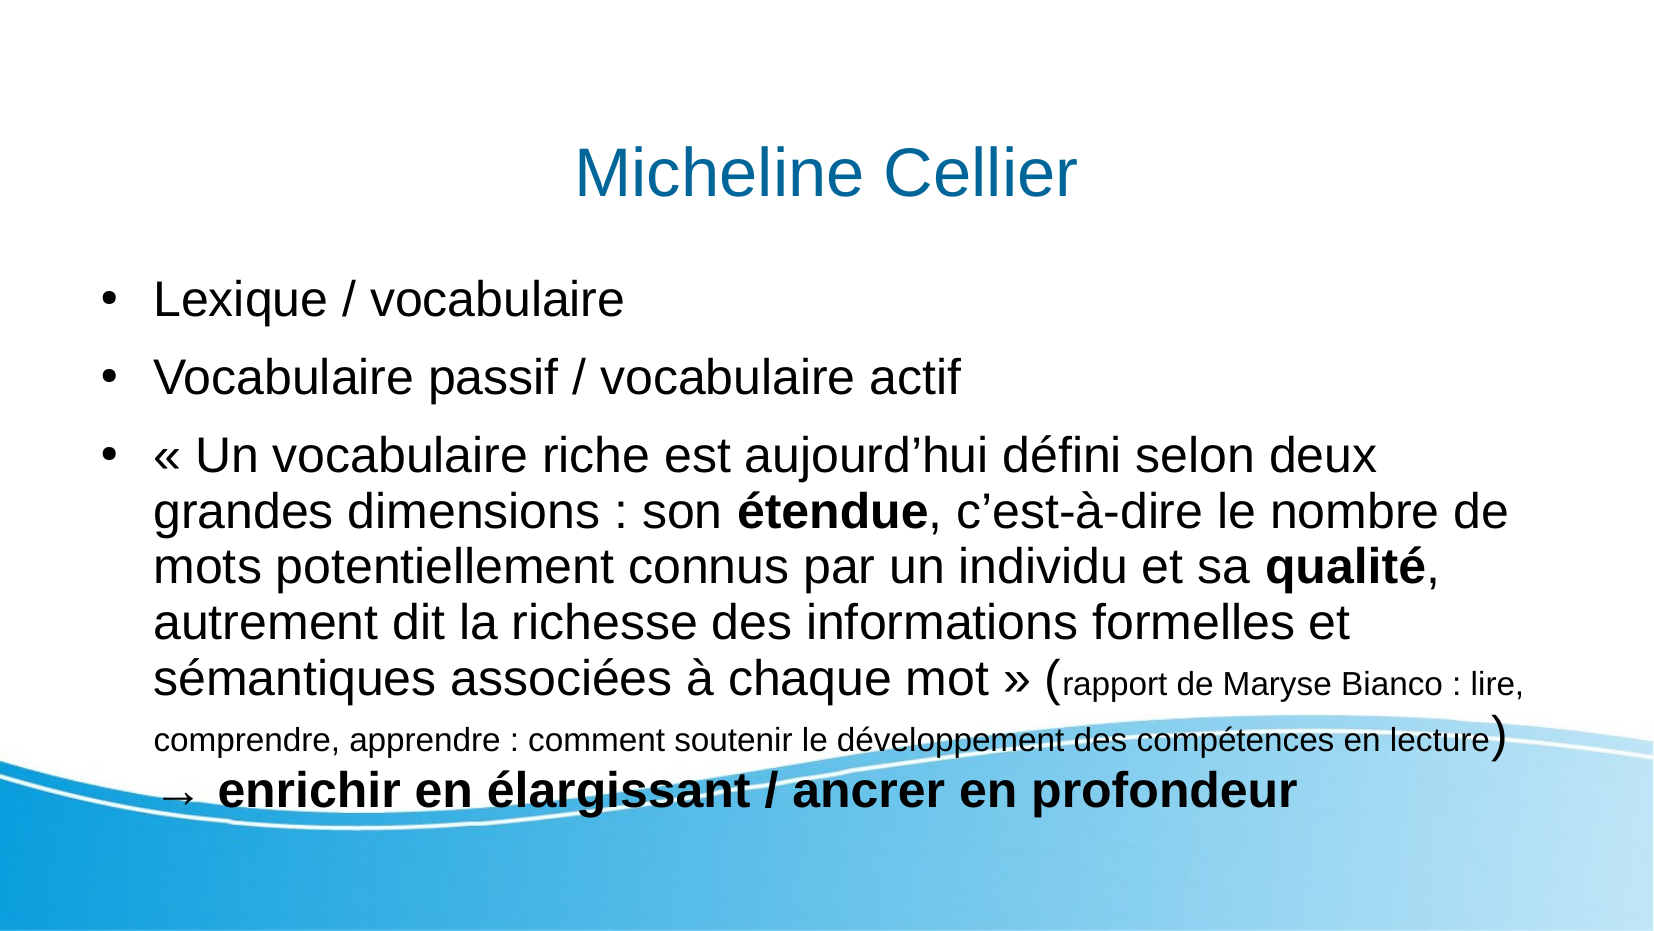

# Micheline Cellier
Lexique / vocabulaire
Vocabulaire passif / vocabulaire actif
« Un vocabulaire riche est aujourd’hui défini selon deux grandes dimensions : son étendue, c’est-à-dire le nombre de mots potentiellement connus par un individu et sa qualité, autrement dit la richesse des informations formelles et sémantiques associées à chaque mot » (rapport de Maryse Bianco : lire, comprendre, apprendre : comment soutenir le développement des compétences en lecture) → enrichir en élargissant / ancrer en profondeur